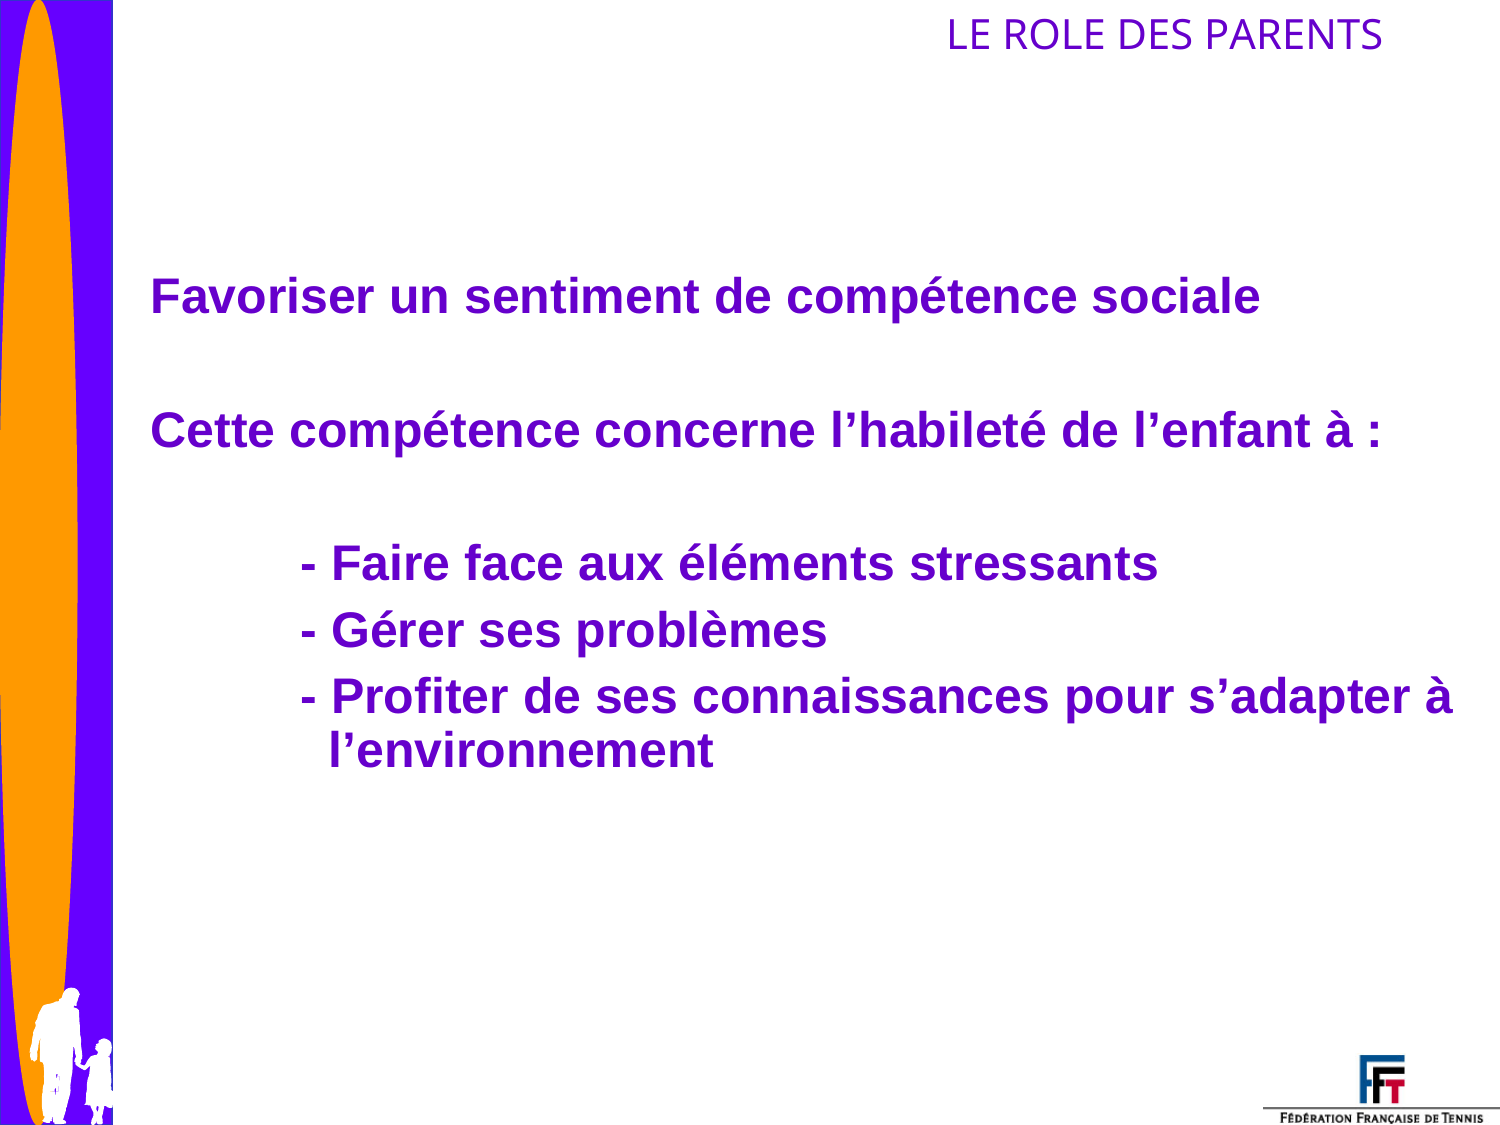

LE ROLE DES PARENTS
# Favoriser un sentiment de compétence sociale
Cette compétence concerne l’habileté de l’enfant à :
	- Faire face aux éléments stressants
	- Gérer ses problèmes
	- Profiter de ses connaissances pour s’adapter à 	 l’environnement